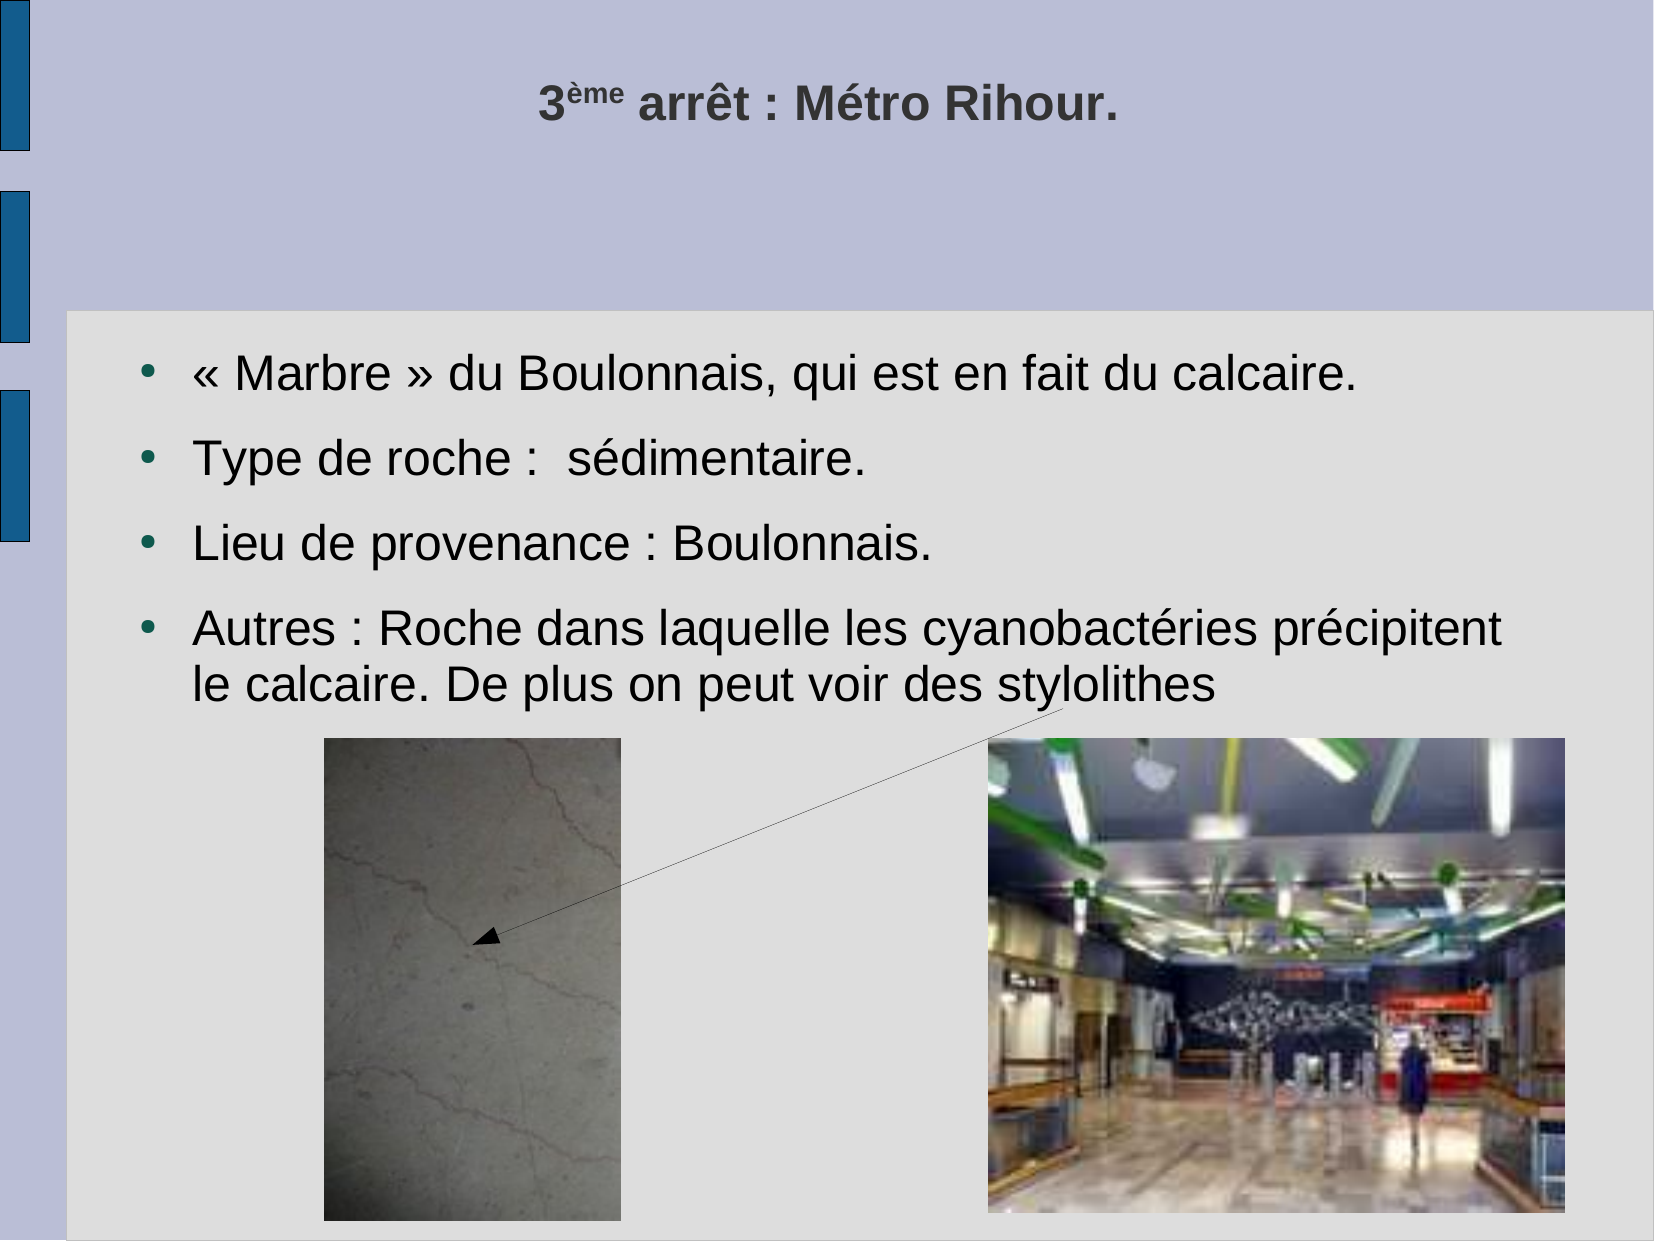

# 3ème arrêt : Métro Rihour.
« Marbre » du Boulonnais, qui est en fait du calcaire.
Type de roche : sédimentaire.
Lieu de provenance : Boulonnais.
Autres : Roche dans laquelle les cyanobactéries précipitent le calcaire. De plus on peut voir des stylolithes